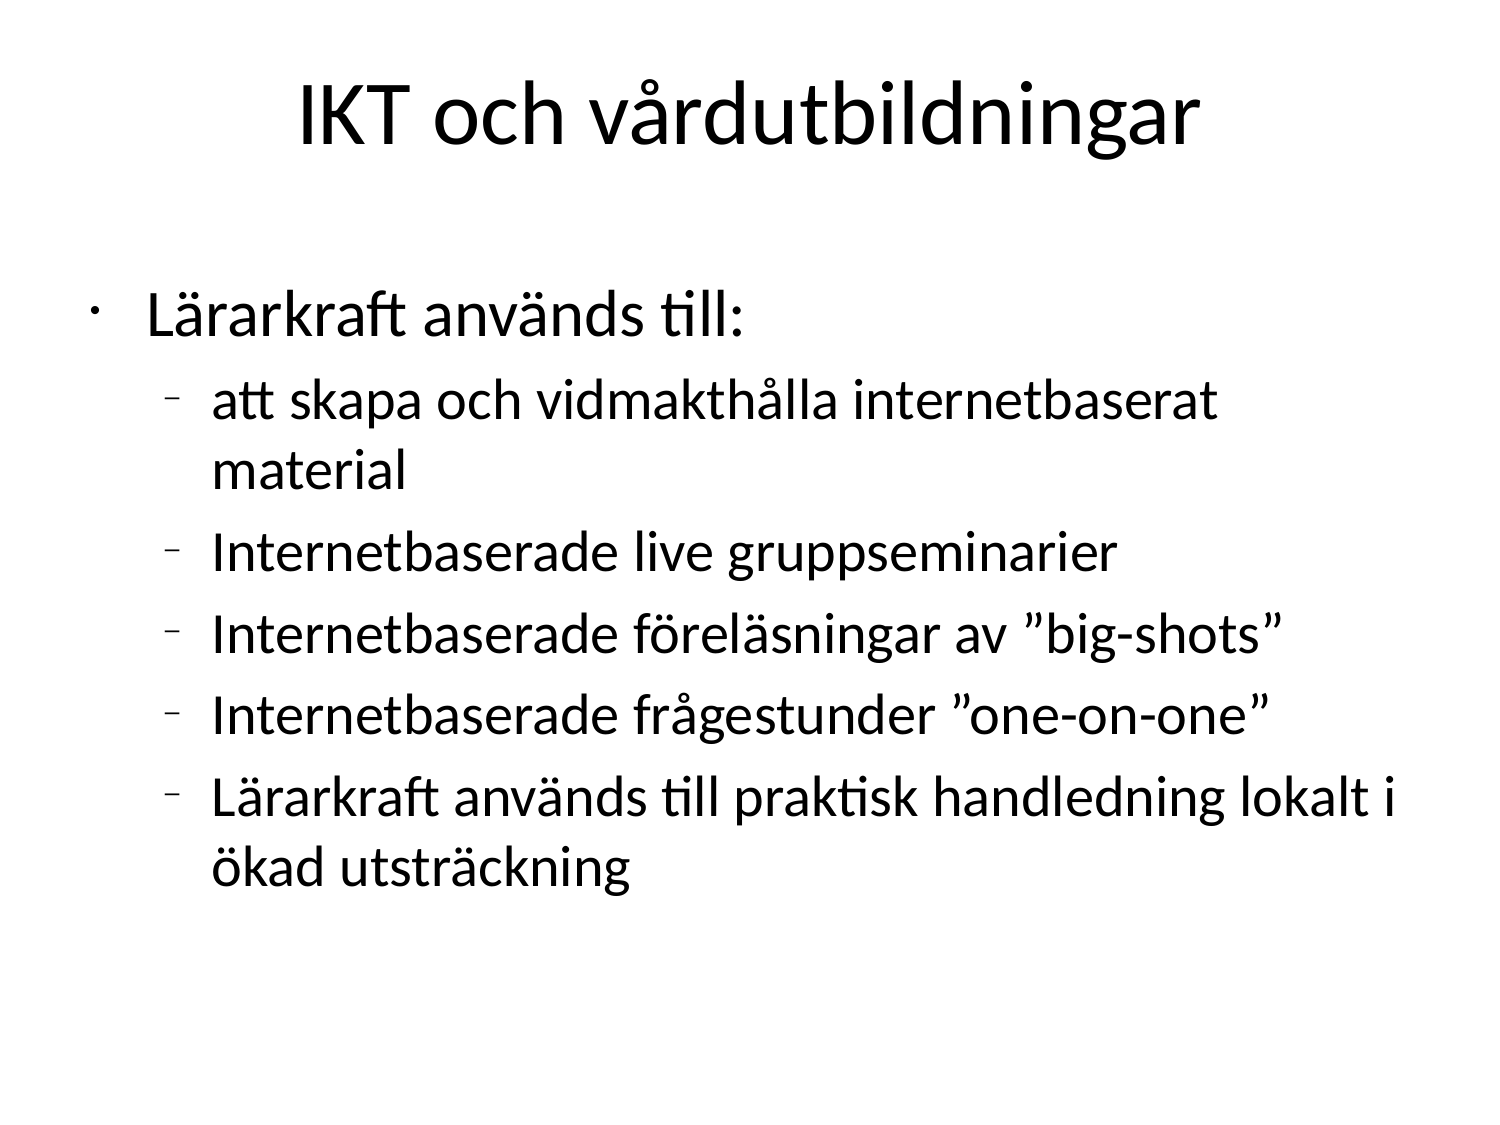

# IKT och vårdutbildningar
Lärarkraft används till:
att skapa och vidmakthålla internetbaserat material
Internetbaserade live gruppseminarier
Internetbaserade föreläsningar av ”big-shots”
Internetbaserade frågestunder ”one-on-one”
Lärarkraft används till praktisk handledning lokalt i ökad utsträckning